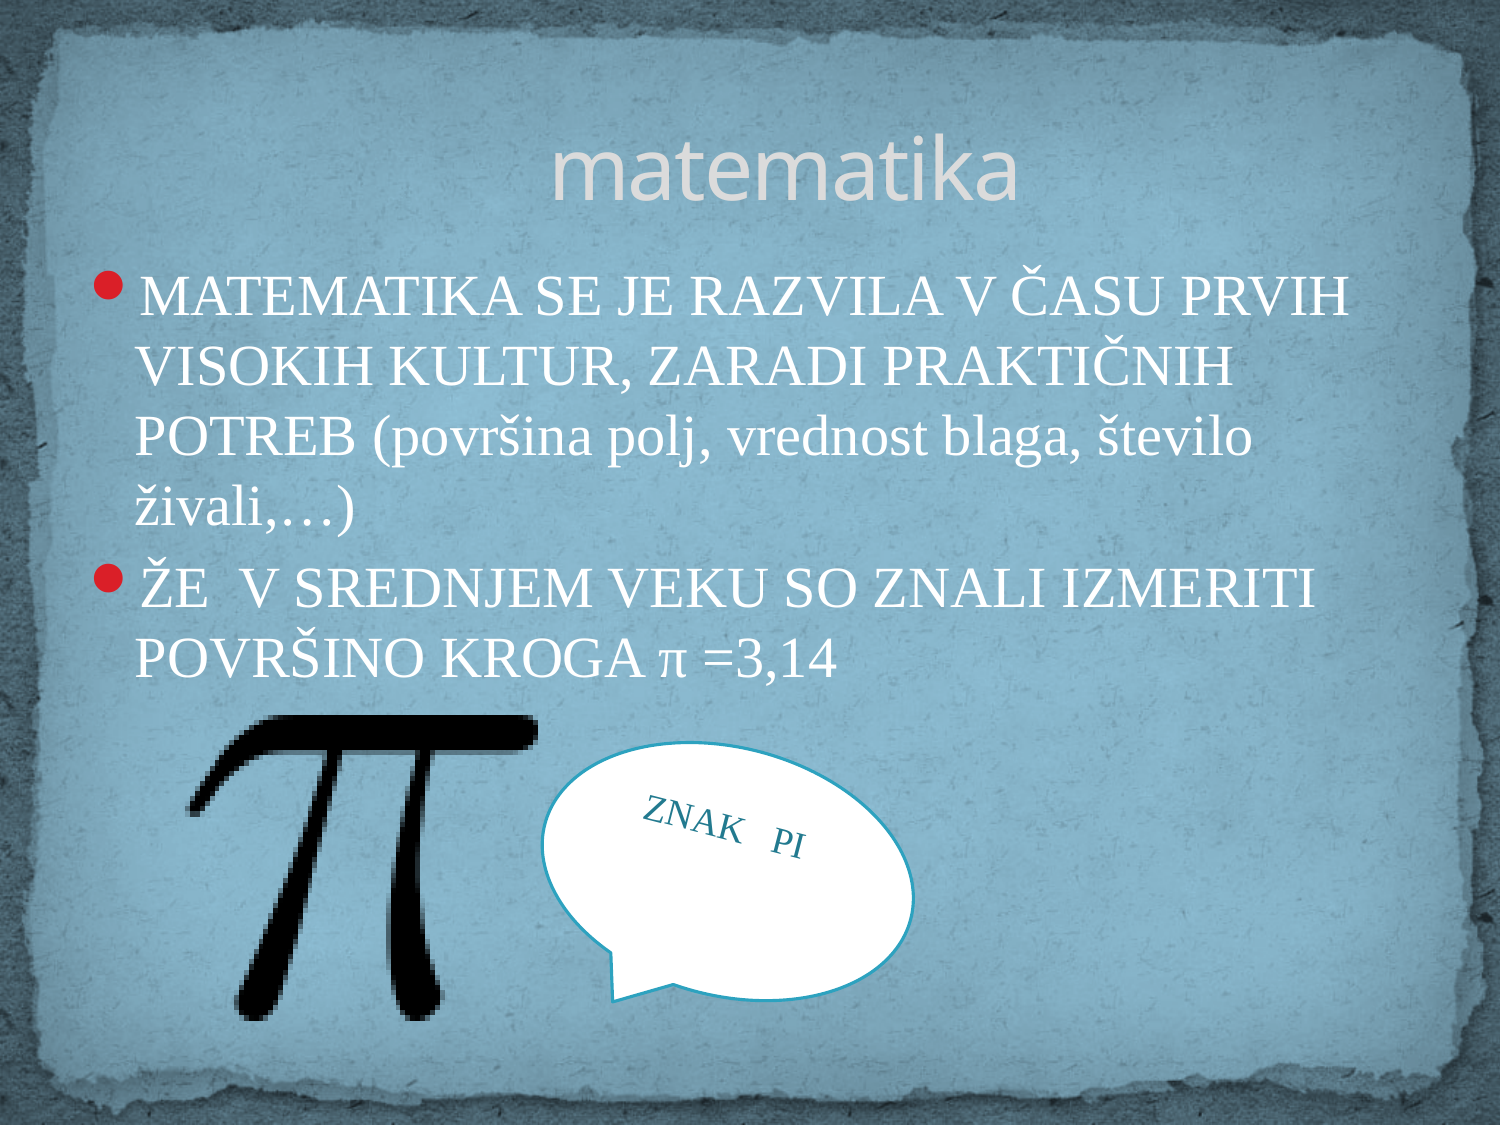

matematika
# MATEMATIKA SE JE RAZVILA V ČASU PRVIH VISOKIH KULTUR, ZARADI PRAKTIČNIH POTREB (površina polj, vrednost blaga, število živali,…)
ŽE V SREDNJEM VEKU SO ZNALI IZMERITI POVRŠINO KROGA π =3,14
ZNAK PI